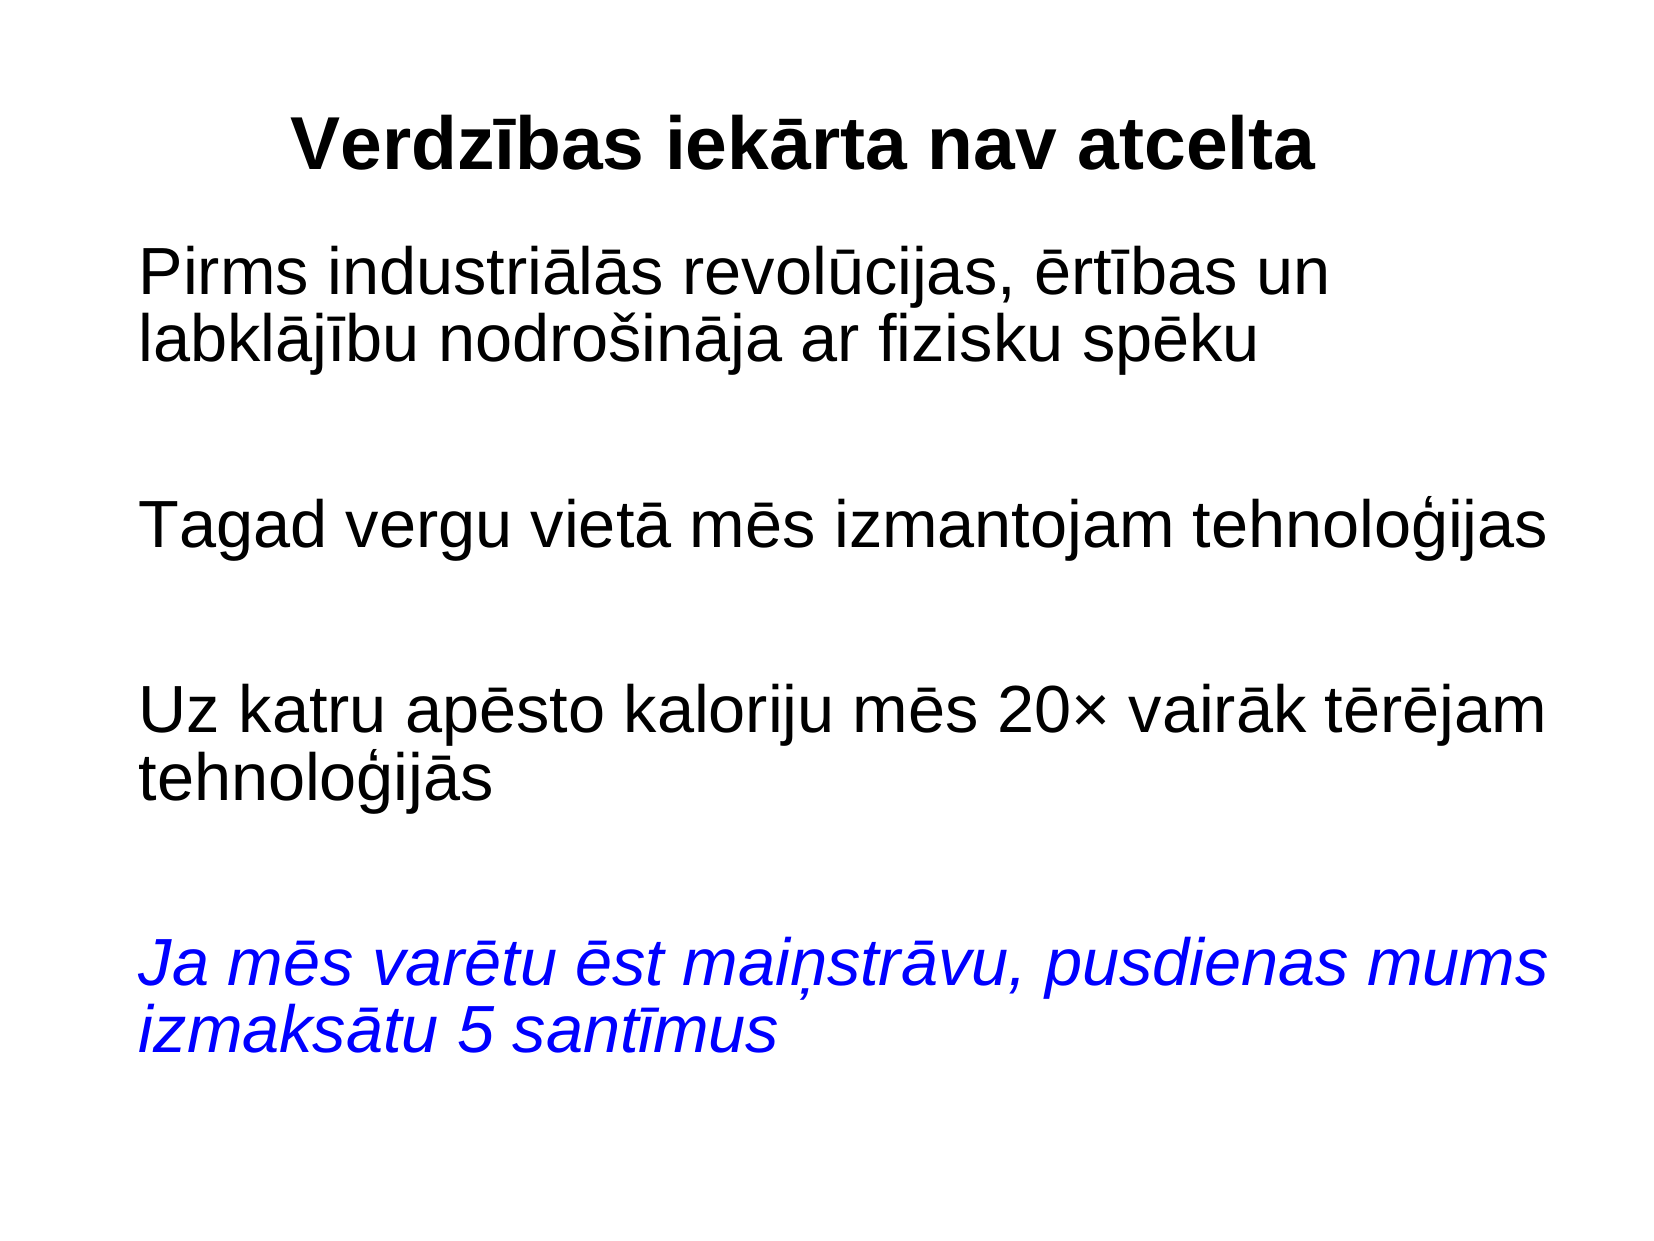

# Verdzības iekārta nav atcelta
Pirms industriālās revolūcijas, ērtības un labklājību nodrošināja ar fizisku spēku
Tagad vergu vietā mēs izmantojam tehnoloģijas
Uz katru apēsto kaloriju mēs 20× vairāk tērējam tehnoloģijās
Ja mēs varētu ēst maiņstrāvu, pusdienas mums
izmaksātu 5 santīmus